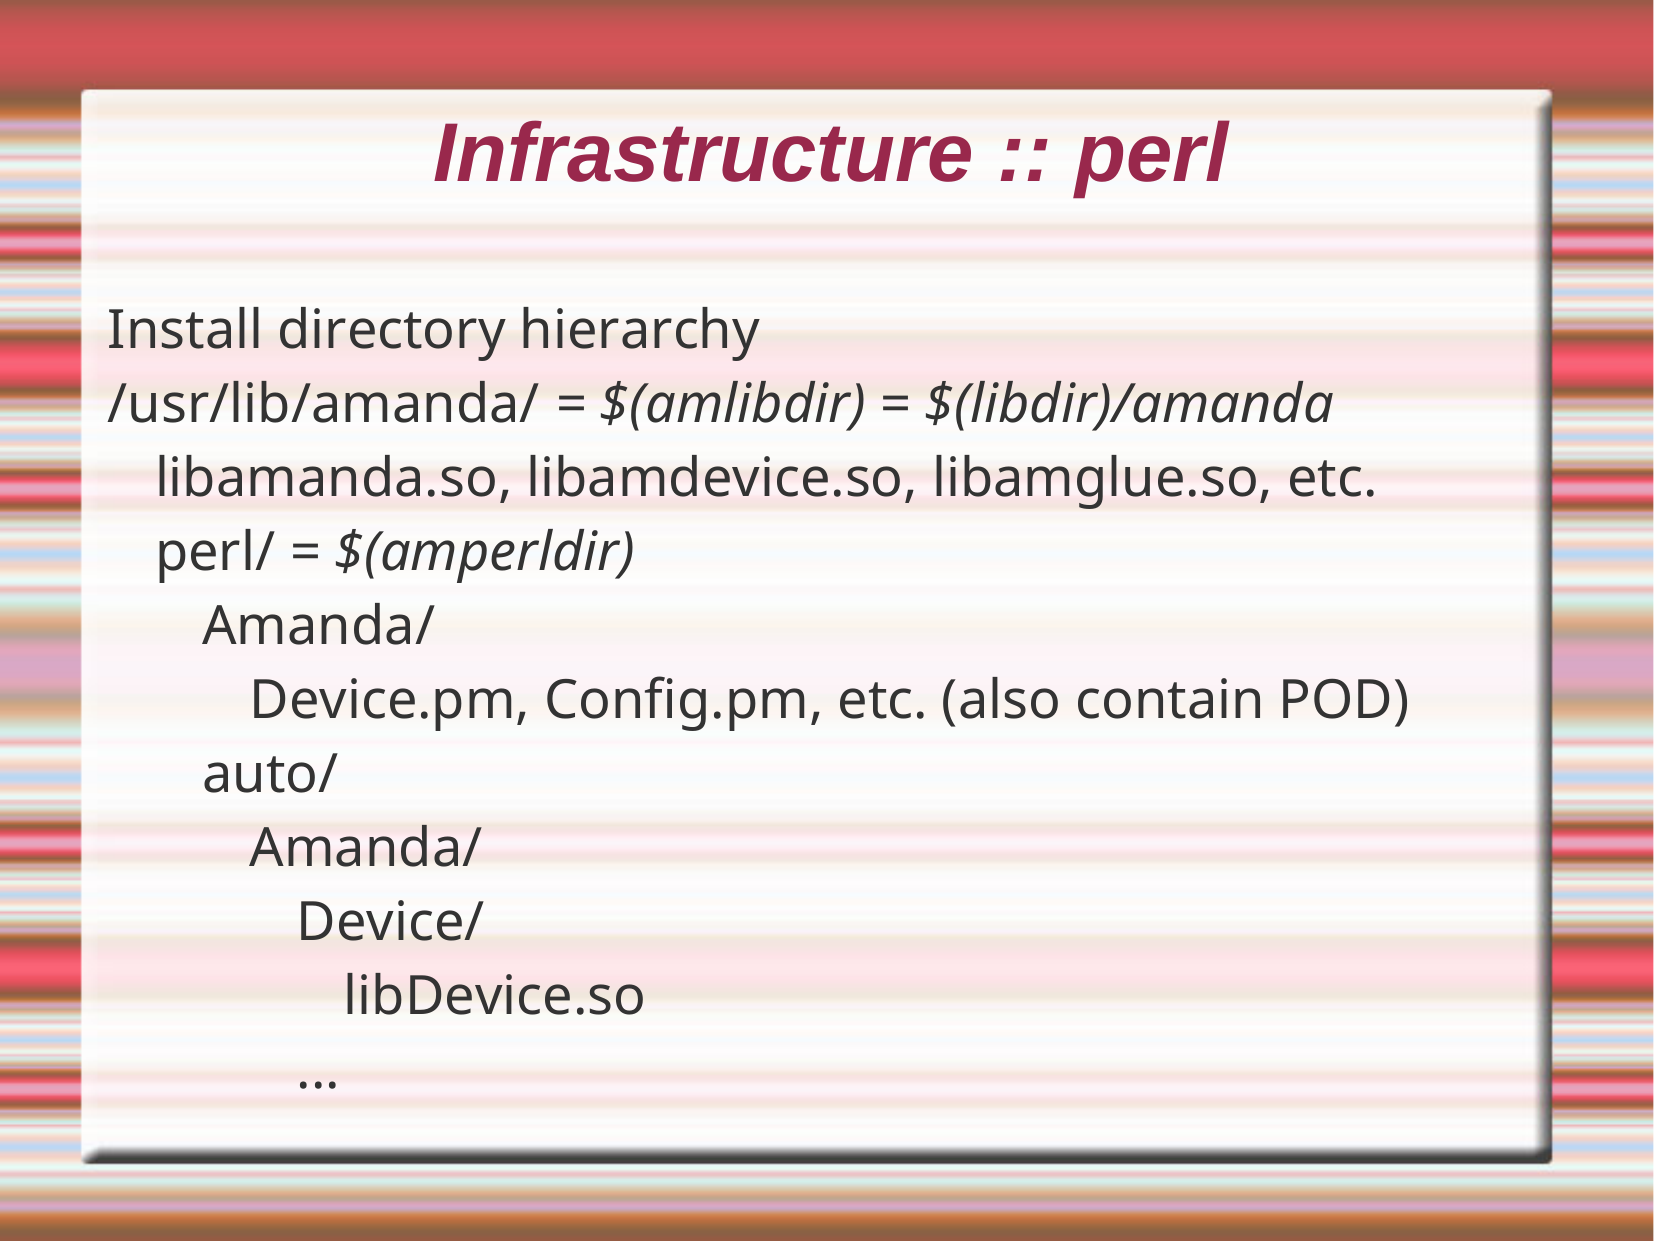

# Infrastructure :: perl
Install directory hierarchy
/usr/lib/amanda/ = $(amlibdir) = $(libdir)/amanda
libamanda.so, libamdevice.so, libamglue.so, etc.
perl/ = $(amperldir)
Amanda/
Device.pm, Config.pm, etc. (also contain POD)
auto/
Amanda/
Device/
libDevice.so
...